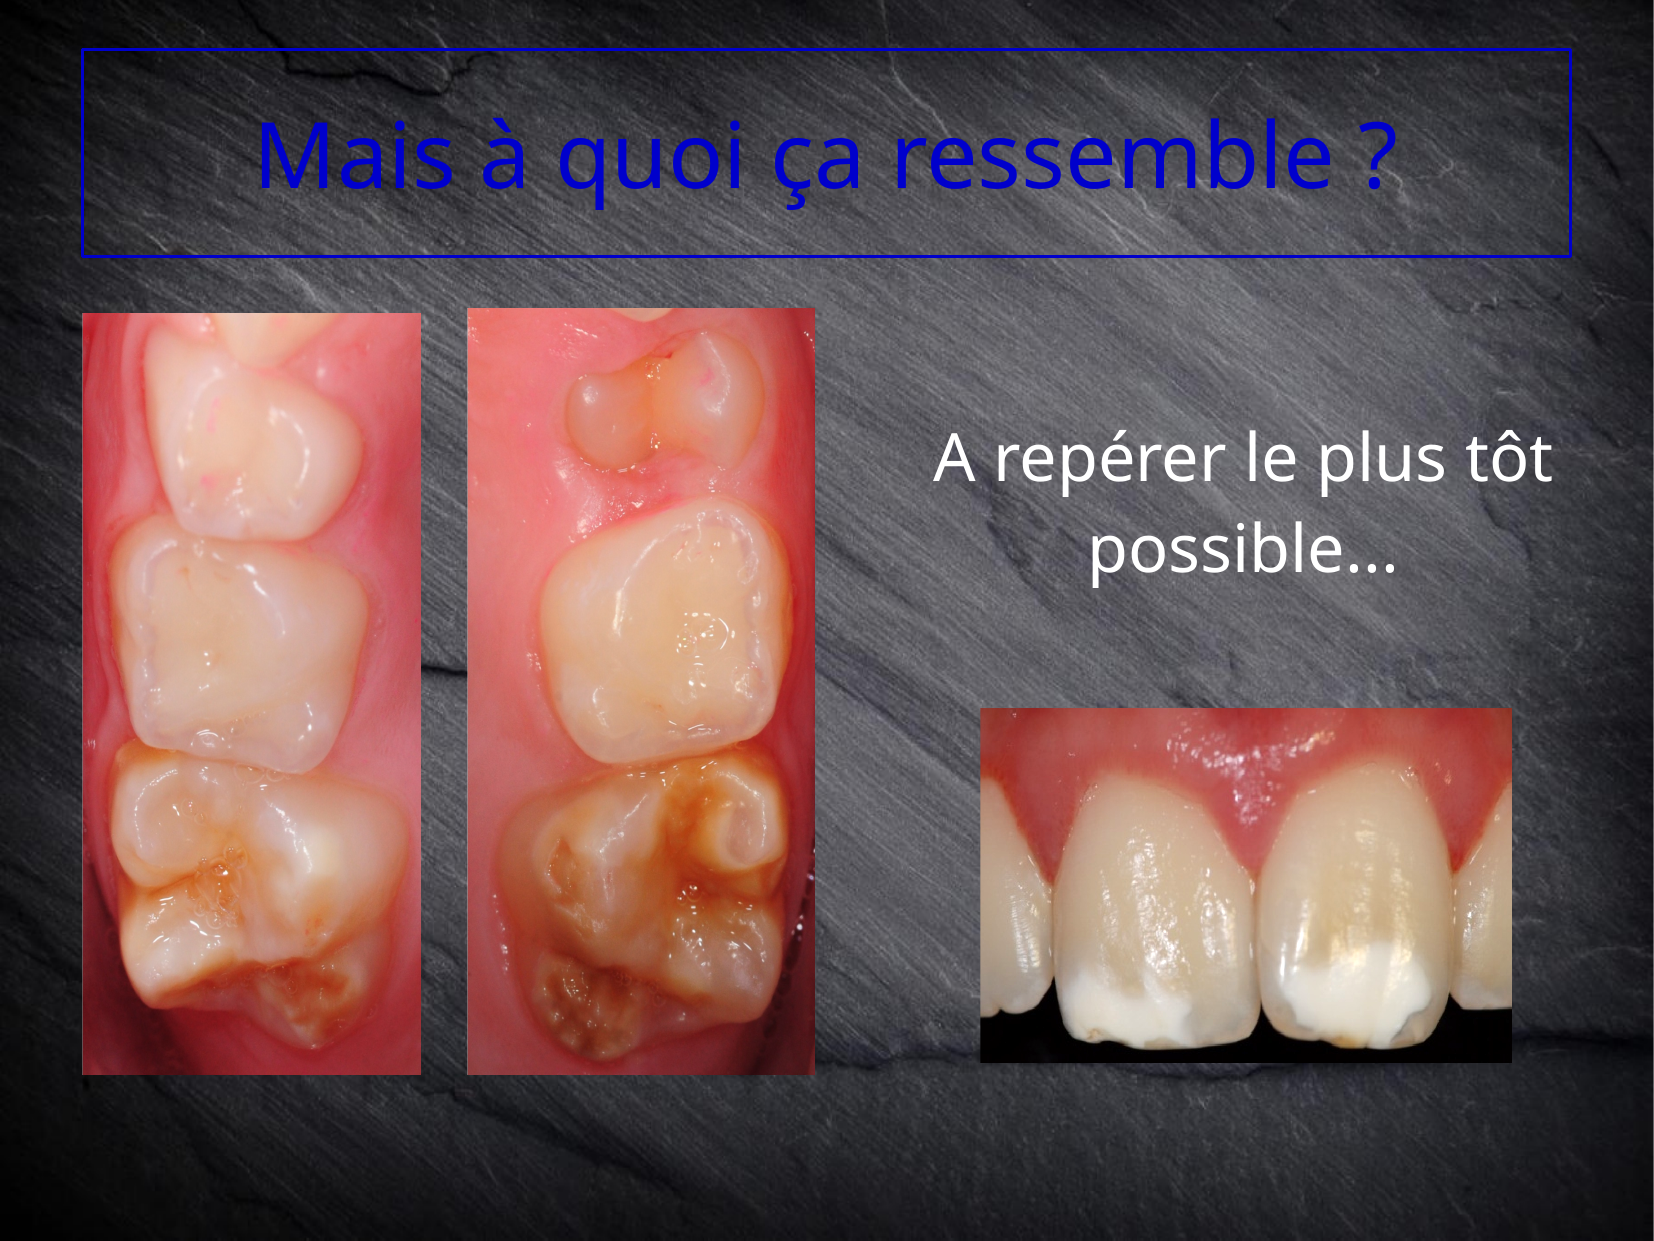

# Mais à quoi ça ressemble ?
A repérer le plus tôt possible...